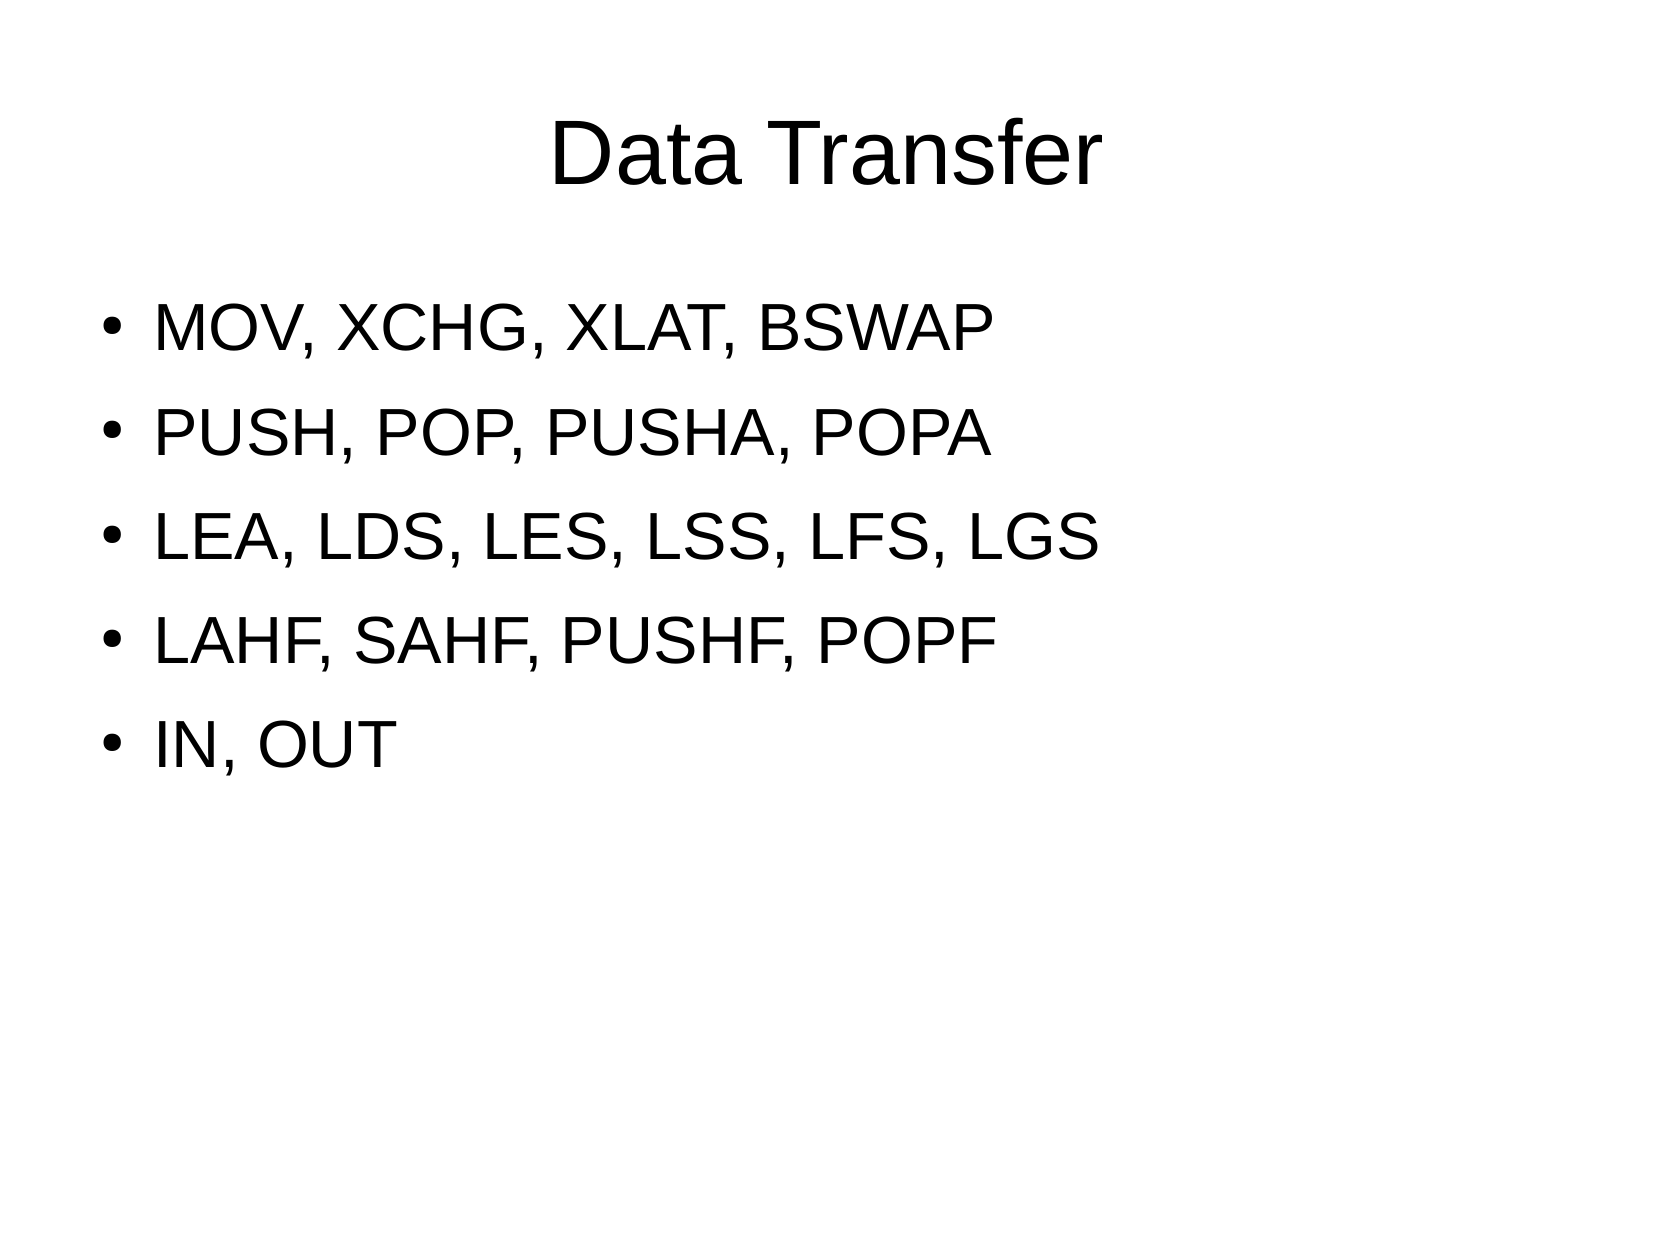

# Data Transfer
MOV, XCHG, XLAT, BSWAP
PUSH, POP, PUSHA, POPA
LEA, LDS, LES, LSS, LFS, LGS
LAHF, SAHF, PUSHF, POPF
IN, OUT